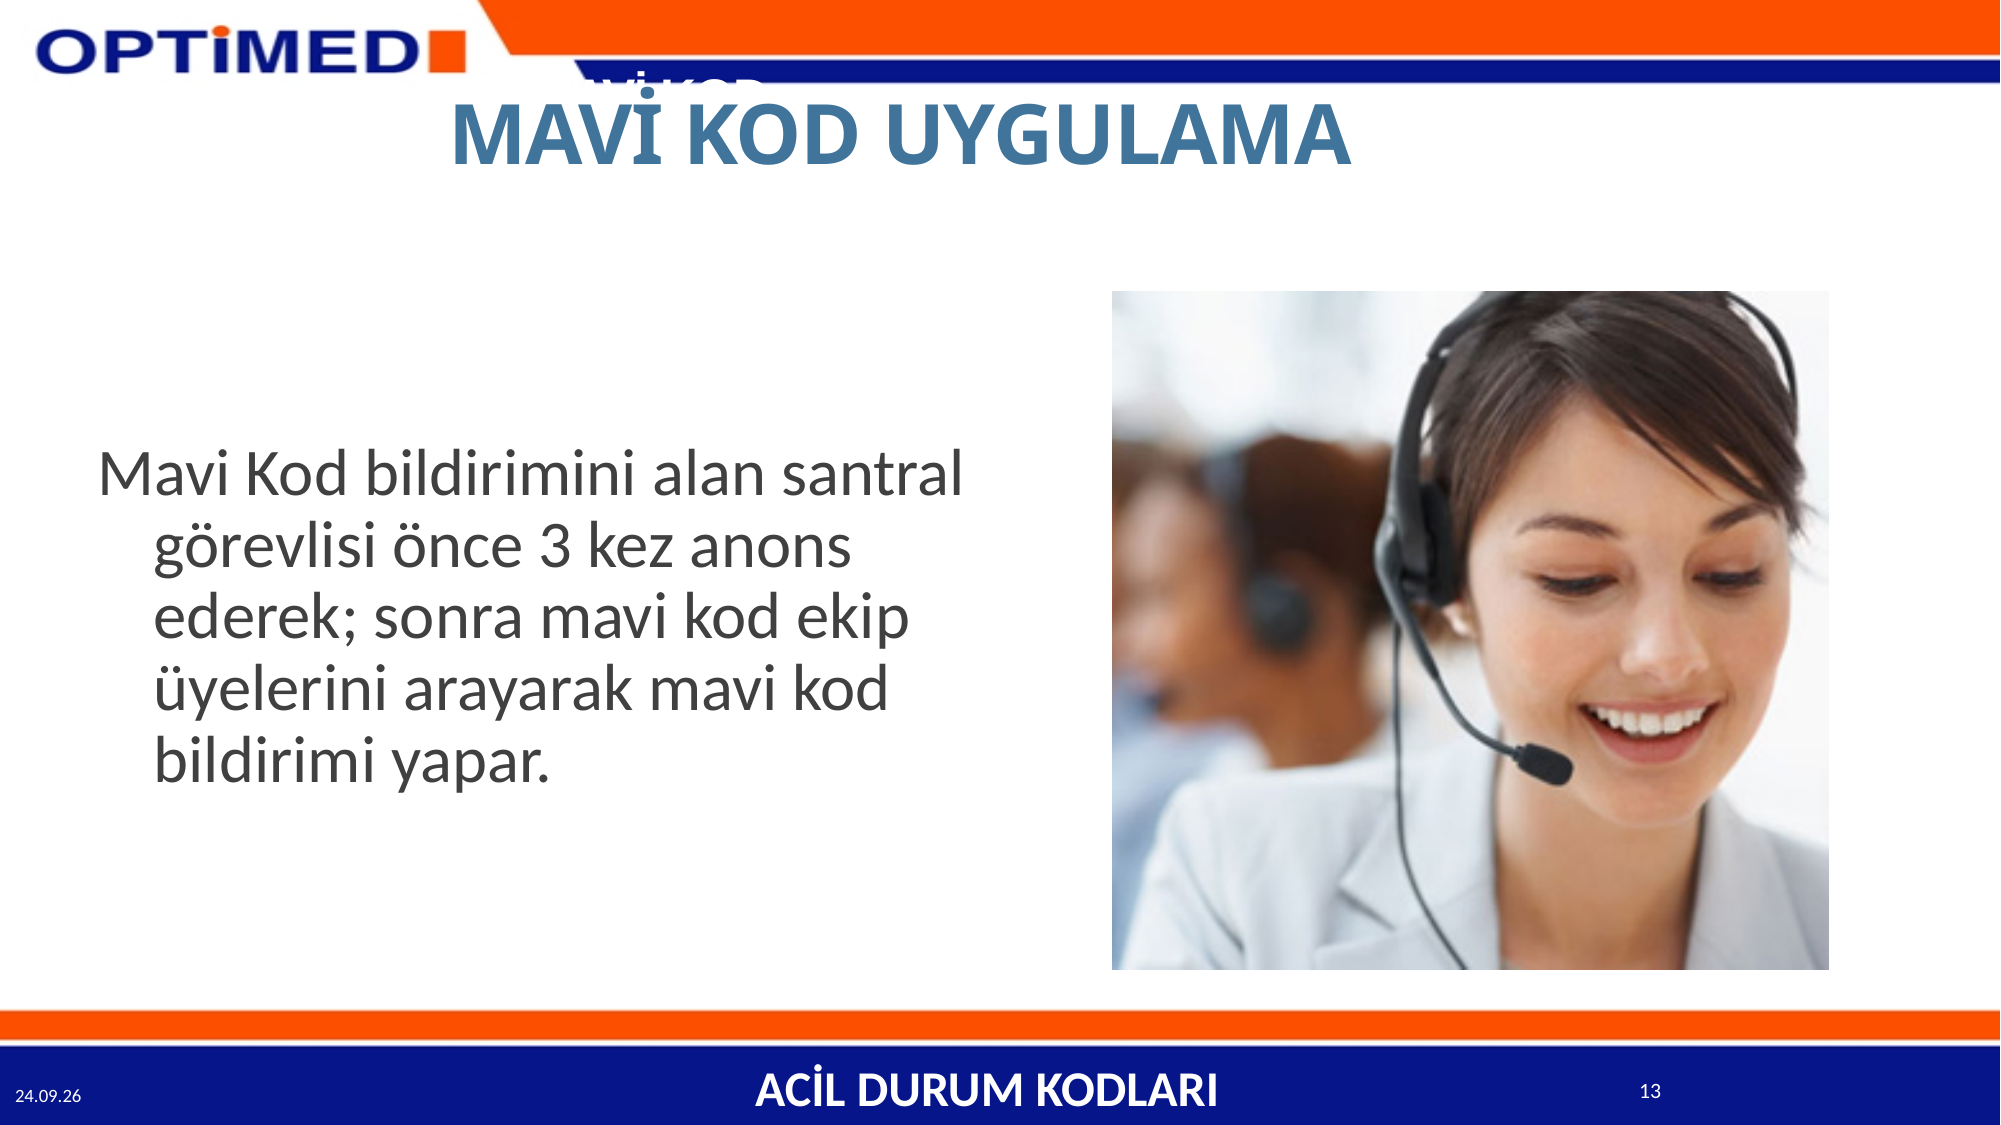

# MAVİ KOD
MAVİ KOD UYGULAMA
Mavi Kod bildirimini alan santral görevlisi önce 3 kez anons ederek; sonra mavi kod ekip üyelerini arayarak mavi kod bildirimi yapar.
ACİL DURUM KODLARI